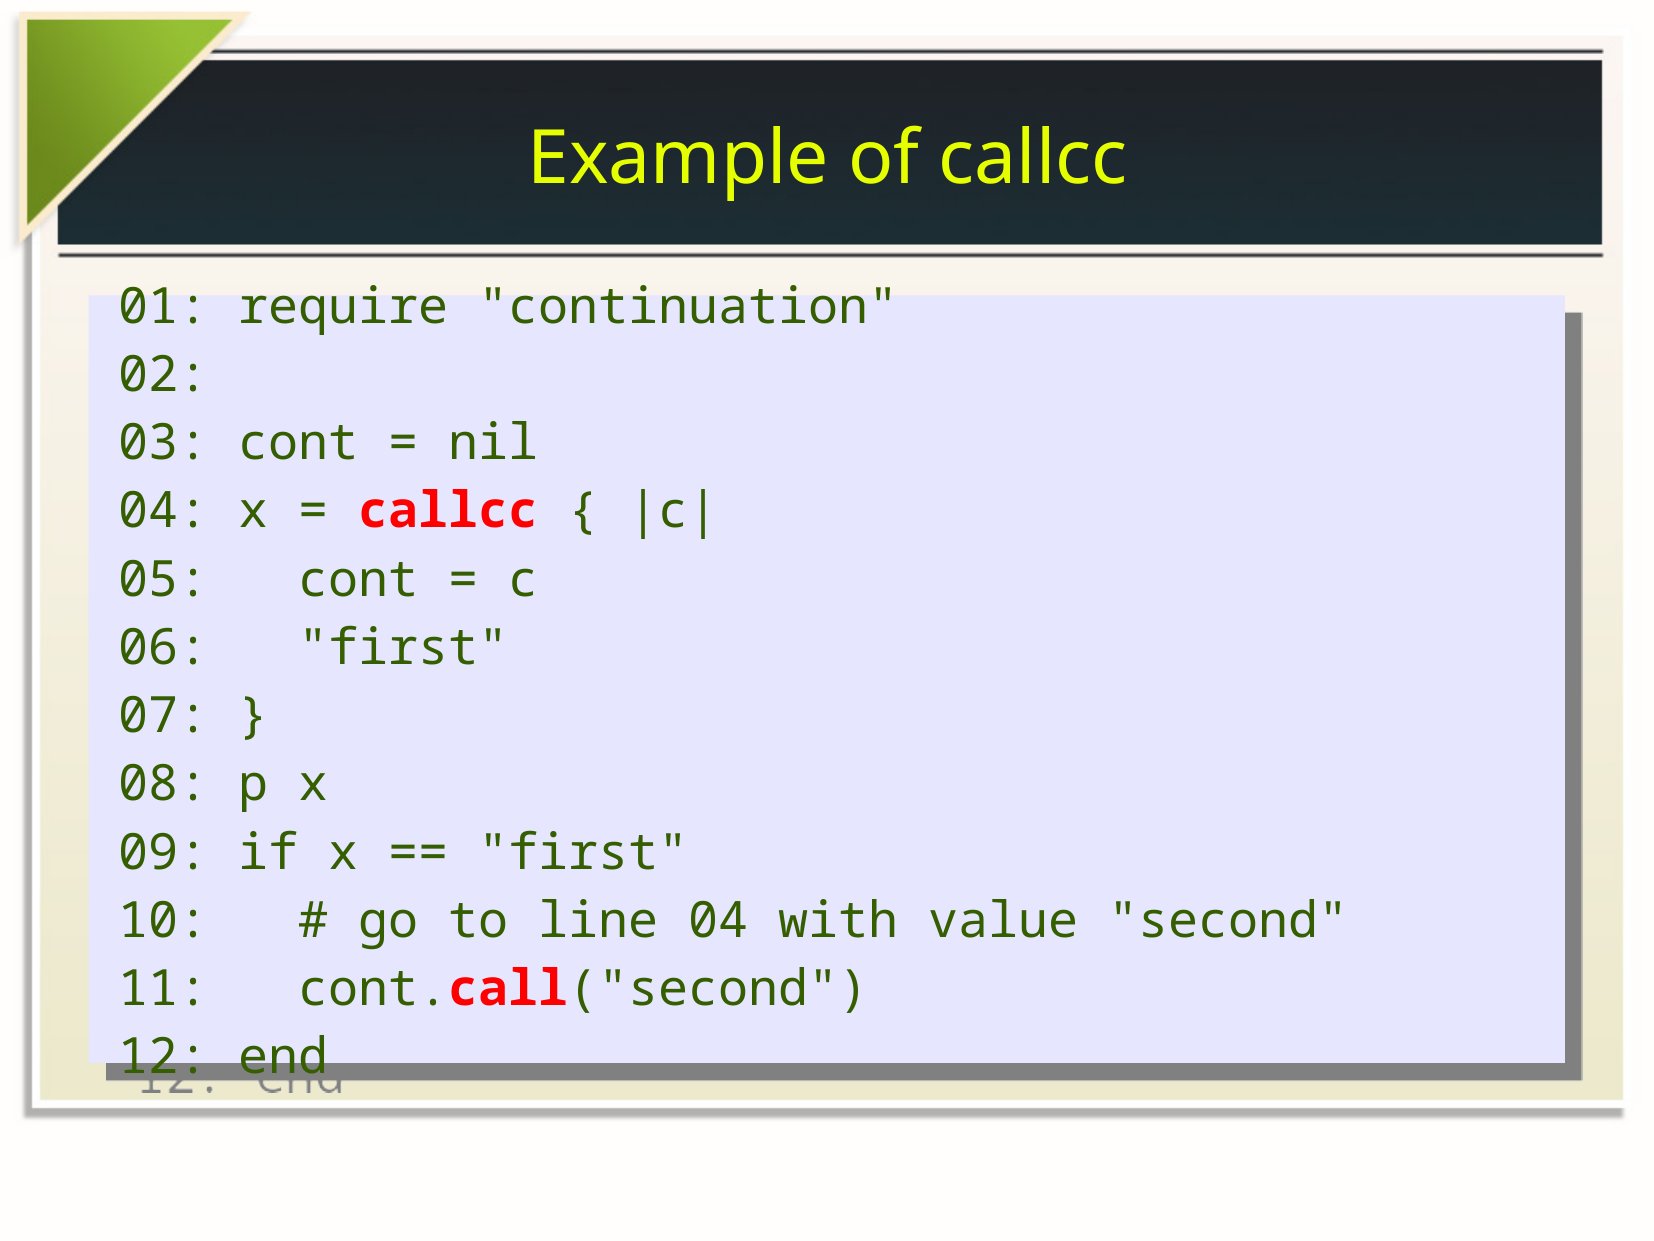

# Example of callcc
01: require "continuation"
02:
03: cont = nil
04: x = callcc { |c|
05: cont = c
06: "first"
07: }
08: p x
09: if x == "first"
10: # go to line 04 with value "second"
11: cont.call("second")
12: end